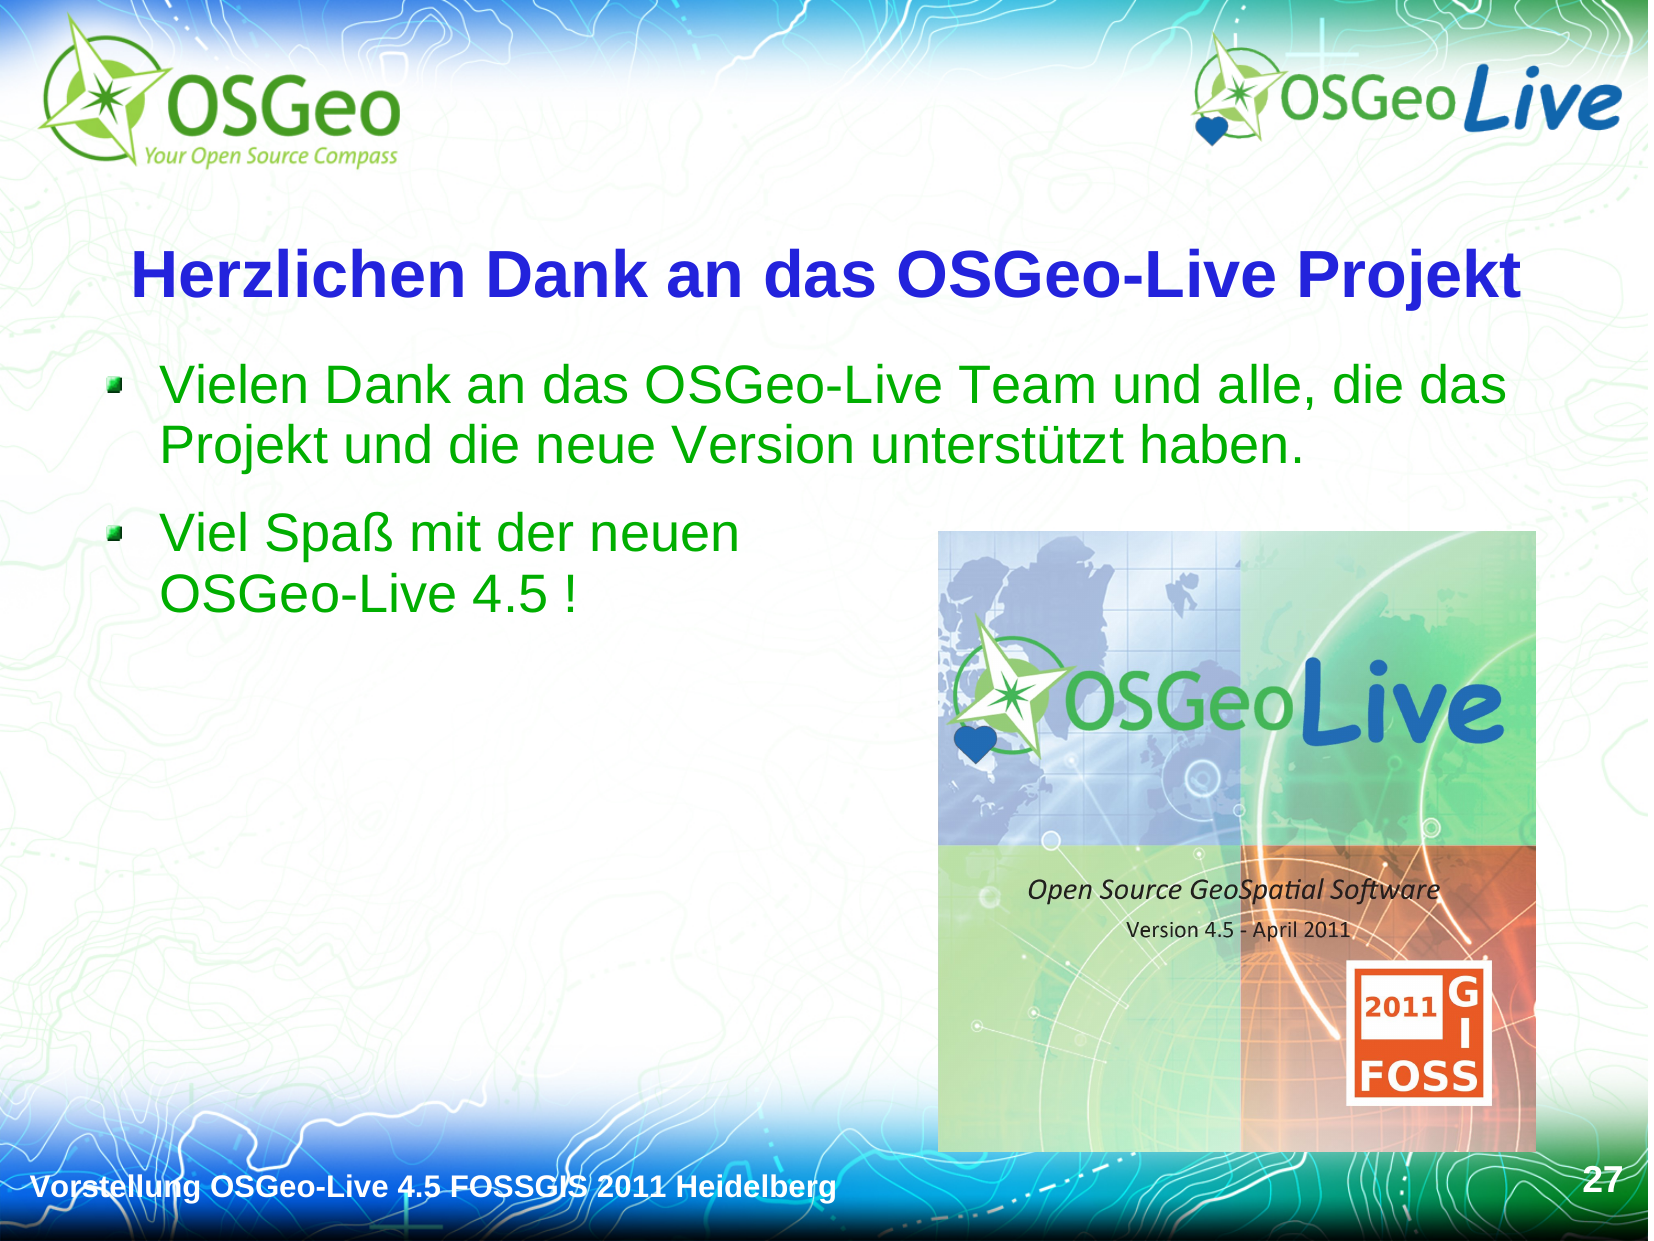

# Herzlichen Dank an das OSGeo-Live Projekt
Vielen Dank an das OSGeo-Live Team und alle, die das Projekt und die neue Version unterstützt haben.
Viel Spaß mit der neuen
OSGeo-Live 4.5 !